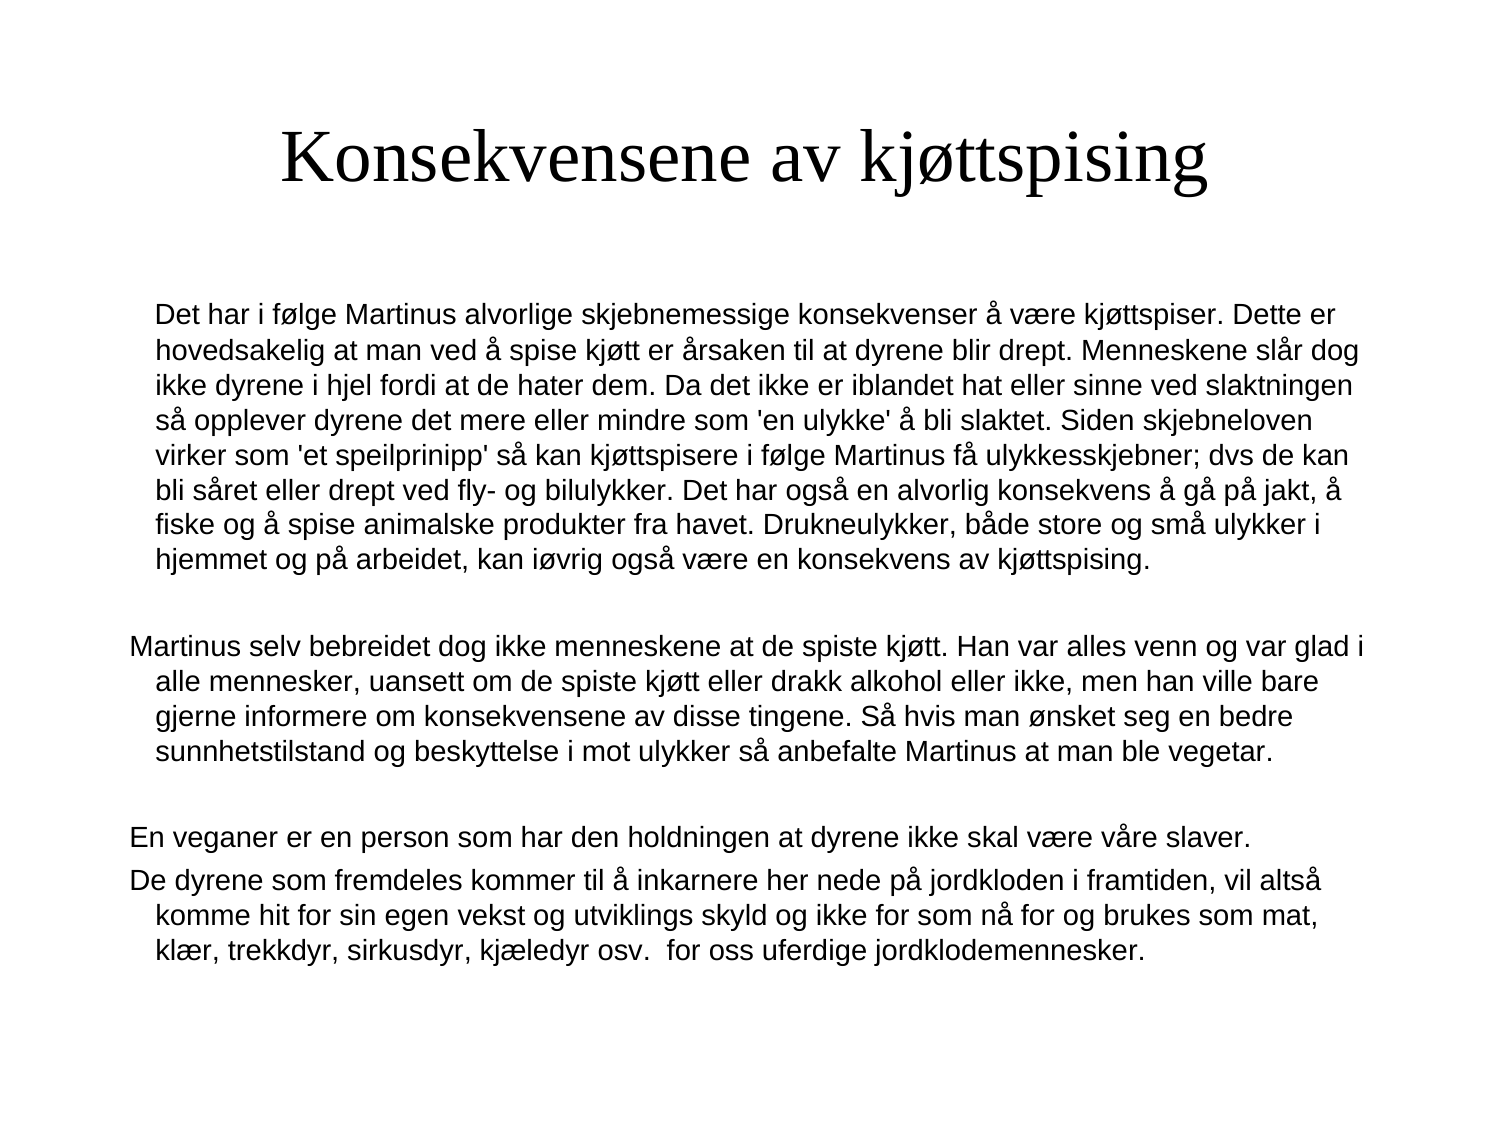

# Konsekvensene av kjøttspising
 Det har i følge Martinus alvorlige skjebnemessige konsekvenser å være kjøttspiser. Dette er hovedsakelig at man ved å spise kjøtt er årsaken til at dyrene blir drept. Menneskene slår dog ikke dyrene i hjel fordi at de hater dem. Da det ikke er iblandet hat eller sinne ved slaktningen så opplever dyrene det mere eller mindre som 'en ulykke' å bli slaktet. Siden skjebneloven virker som 'et speilprinipp' så kan kjøttspisere i følge Martinus få ulykkesskjebner; dvs de kan bli såret eller drept ved fly- og bilulykker. Det har også en alvorlig konsekvens å gå på jakt, å fiske og å spise animalske produkter fra havet. Drukneulykker, både store og små ulykker i hjemmet og på arbeidet, kan iøvrig også være en konsekvens av kjøttspising.
Martinus selv bebreidet dog ikke menneskene at de spiste kjøtt. Han var alles venn og var glad i alle mennesker, uansett om de spiste kjøtt eller drakk alkohol eller ikke, men han ville bare gjerne informere om konsekvensene av disse tingene. Så hvis man ønsket seg en bedre sunnhetstilstand og beskyttelse i mot ulykker så anbefalte Martinus at man ble vegetar.
En veganer er en person som har den holdningen at dyrene ikke skal være våre slaver.
De dyrene som fremdeles kommer til å inkarnere her nede på jordkloden i framtiden, vil altså komme hit for sin egen vekst og utviklings skyld og ikke for som nå for og brukes som mat, klær, trekkdyr, sirkusdyr, kjæledyr osv. for oss uferdige jordklodemennesker.